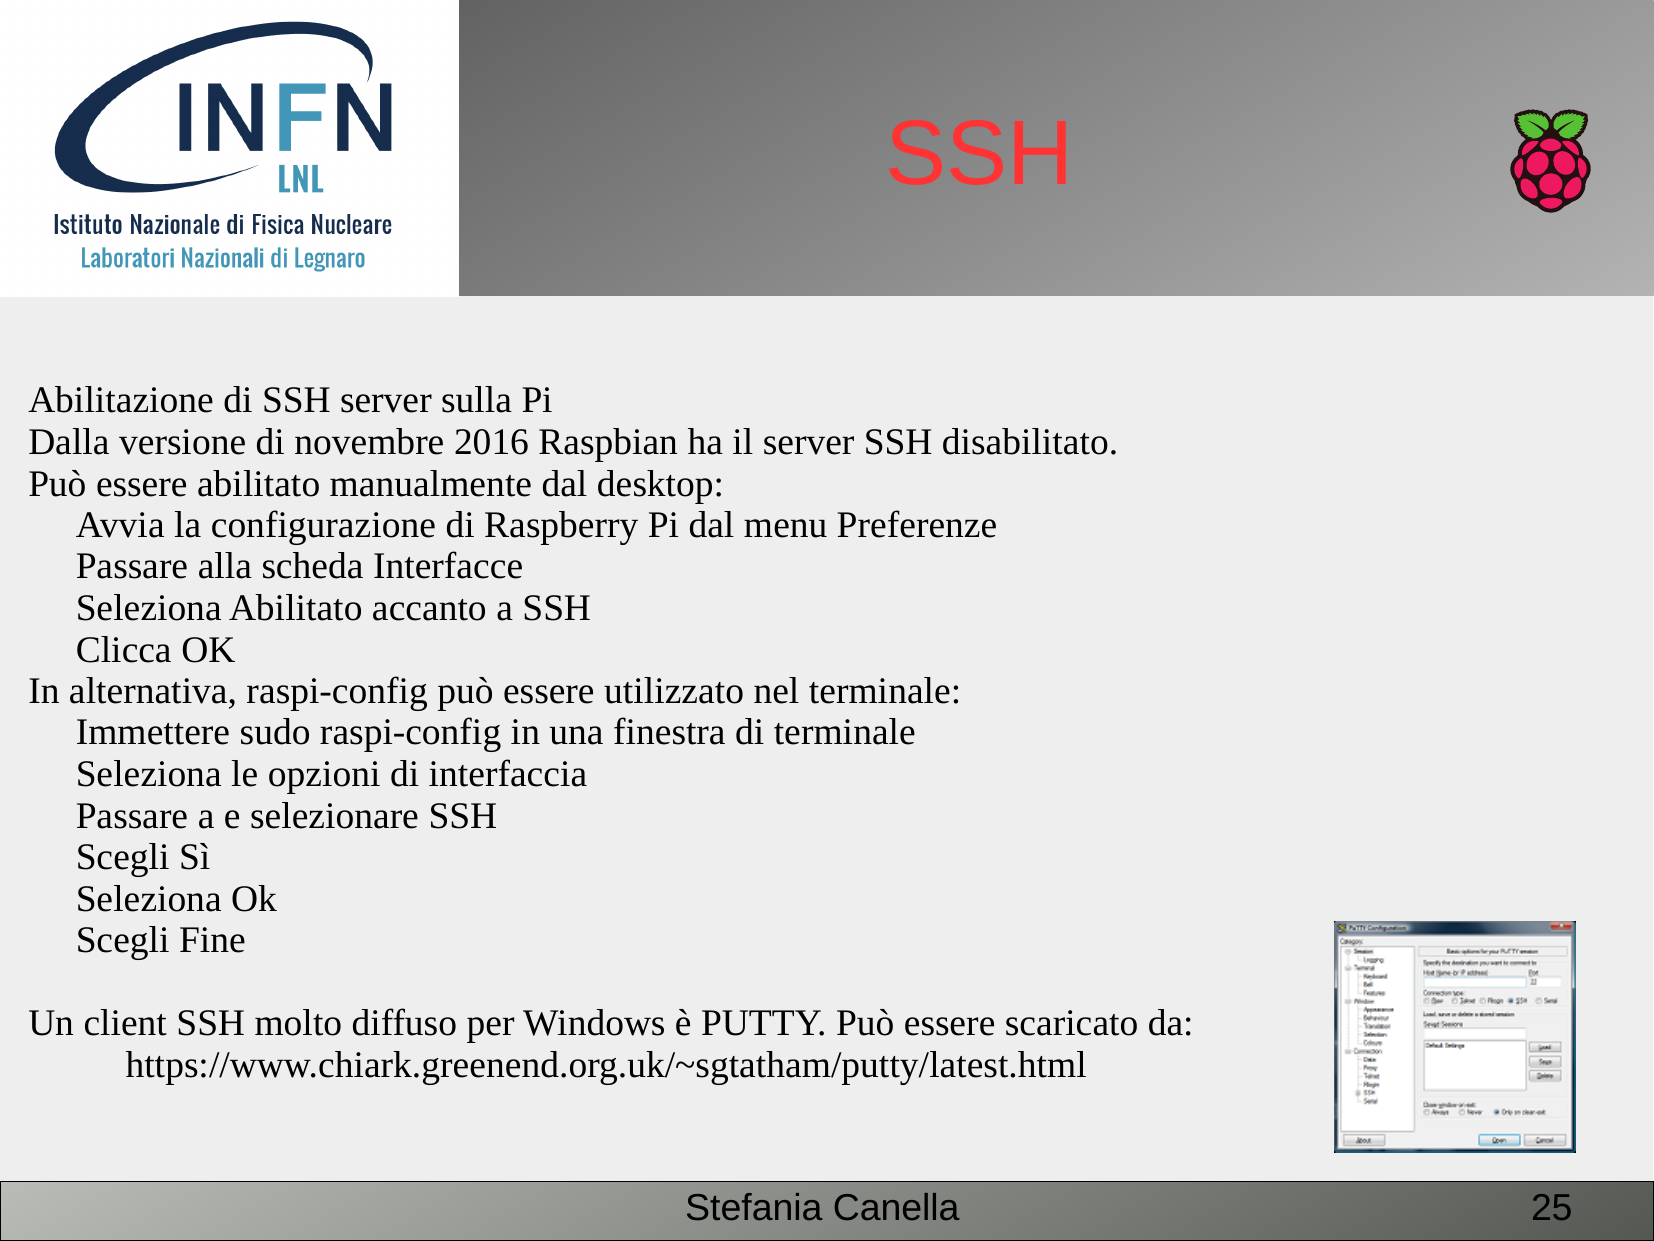

# SSH
Abilitazione di SSH server sulla Pi
Dalla versione di novembre 2016 Raspbian ha il server SSH disabilitato.
Può essere abilitato manualmente dal desktop:
 Avvia la configurazione di Raspberry Pi dal menu Preferenze
 Passare alla scheda Interfacce
 Seleziona Abilitato accanto a SSH
 Clicca OK
In alternativa, raspi-config può essere utilizzato nel terminale:
 Immettere sudo raspi-config in una finestra di terminale
 Seleziona le opzioni di interfaccia
 Passare a e selezionare SSH
 Scegli Sì
 Seleziona Ok
 Scegli Fine
Un client SSH molto diffuso per Windows è PUTTY. Può essere scaricato da: https://www.chiark.greenend.org.uk/~sgtatham/putty/latest.html
Stefania Canella